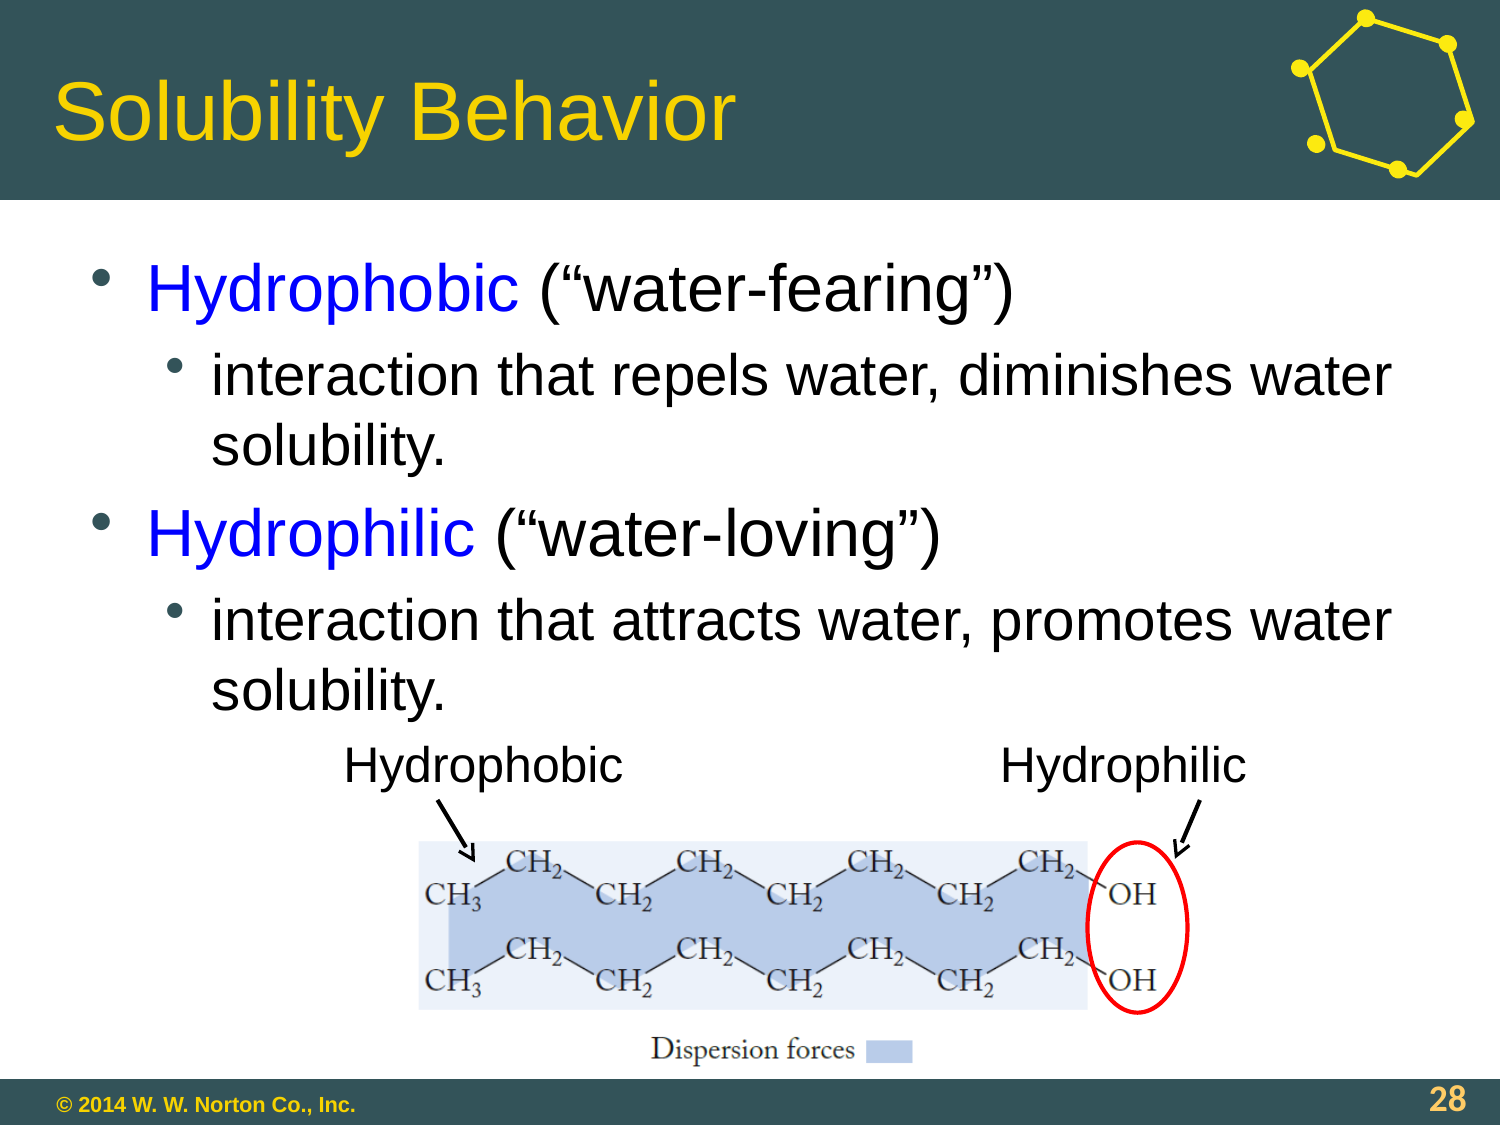

Solubility Behavior
# Hydrophobic (“water-fearing”)
interaction that repels water, diminishes water solubility.
Hydrophilic (“water-loving”)
interaction that attracts water, promotes water solubility.
Hydrophobic Hydrophilic